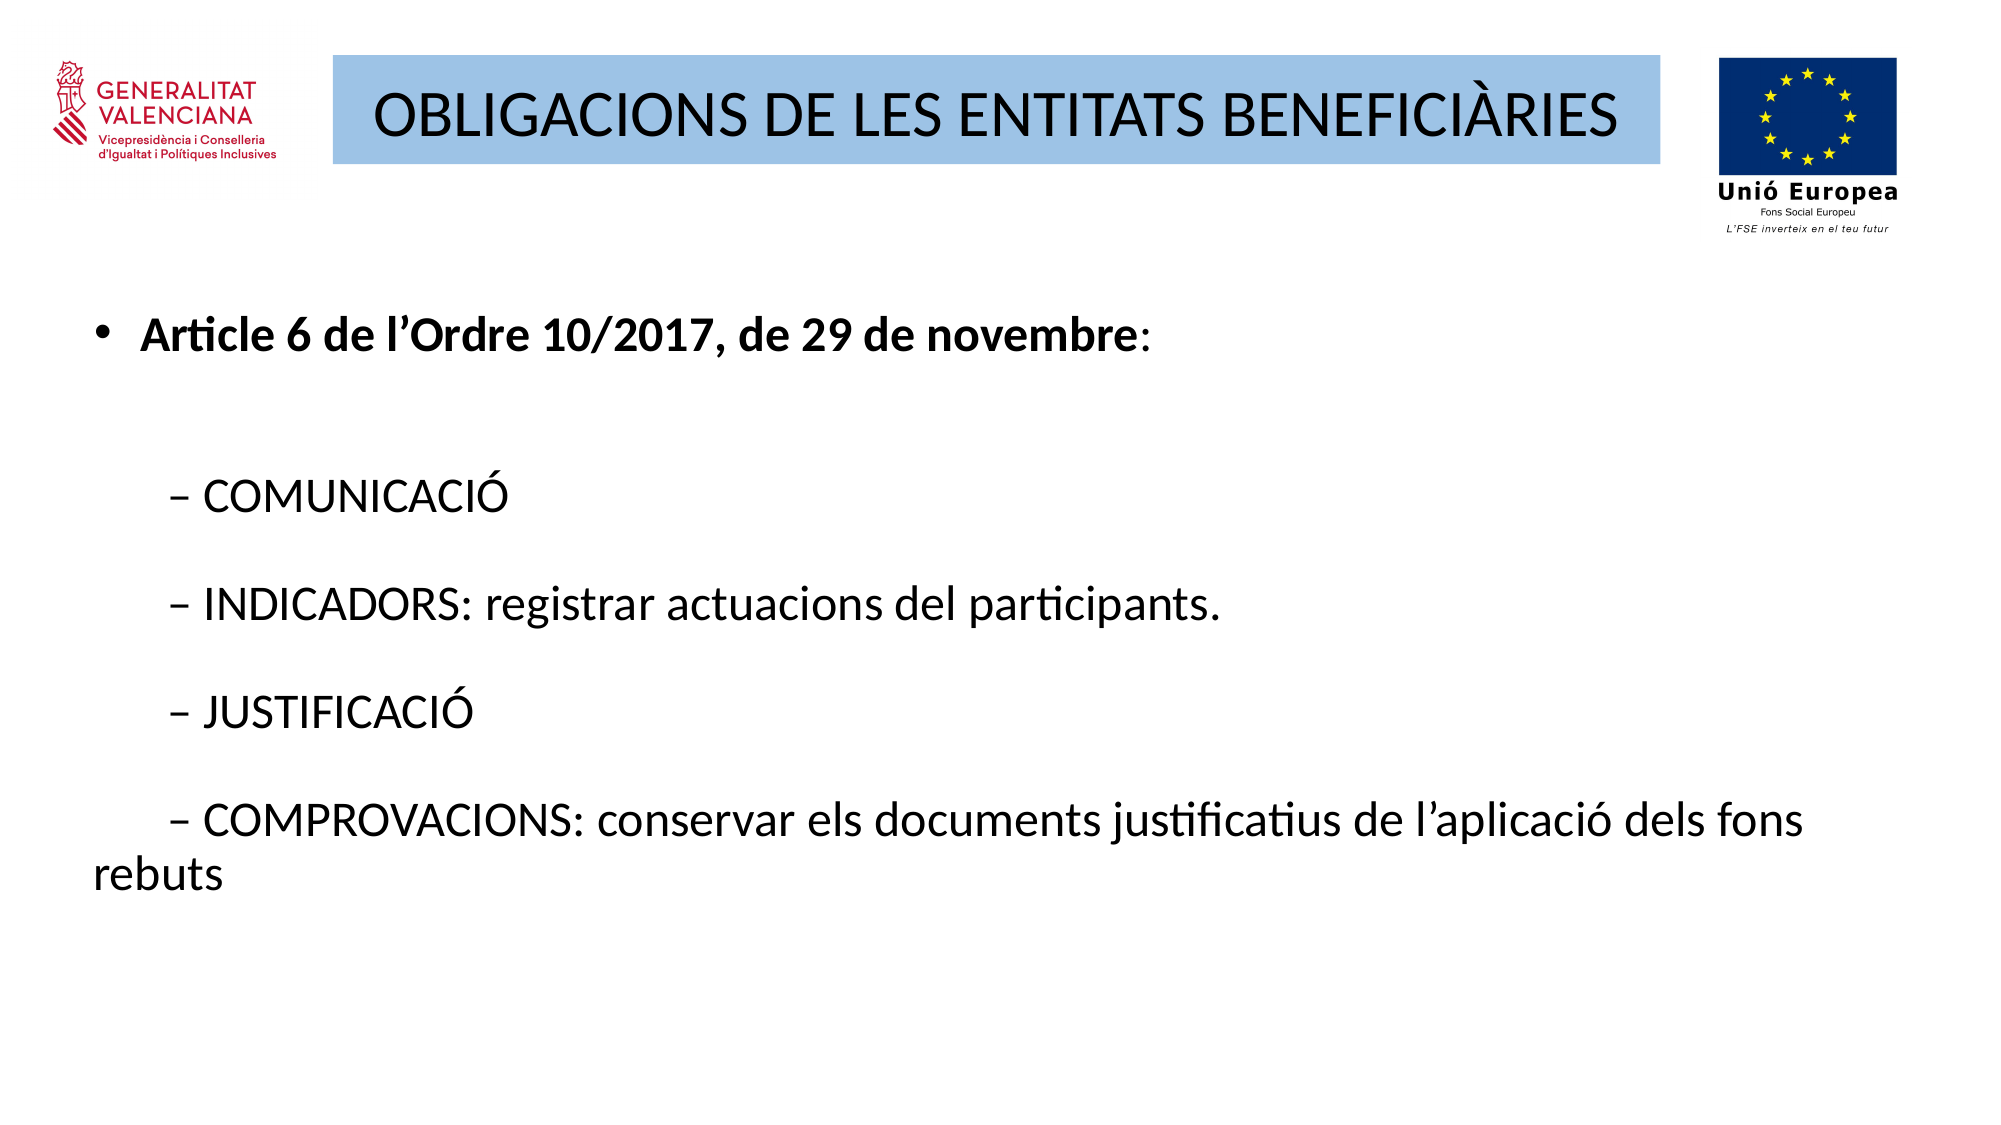

OBLIGACIONS DE LES ENTITATS BENEFICIÀRIES
 Article 6 de l’Ordre 10/2017, de 29 de novembre:
	– COMUNICACIÓ
	– INDICADORS: registrar actuacions del participants.
	– JUSTIFICACIÓ
	– COMPROVACIONS: conservar els documents justificatius de l’aplicació dels fons rebuts